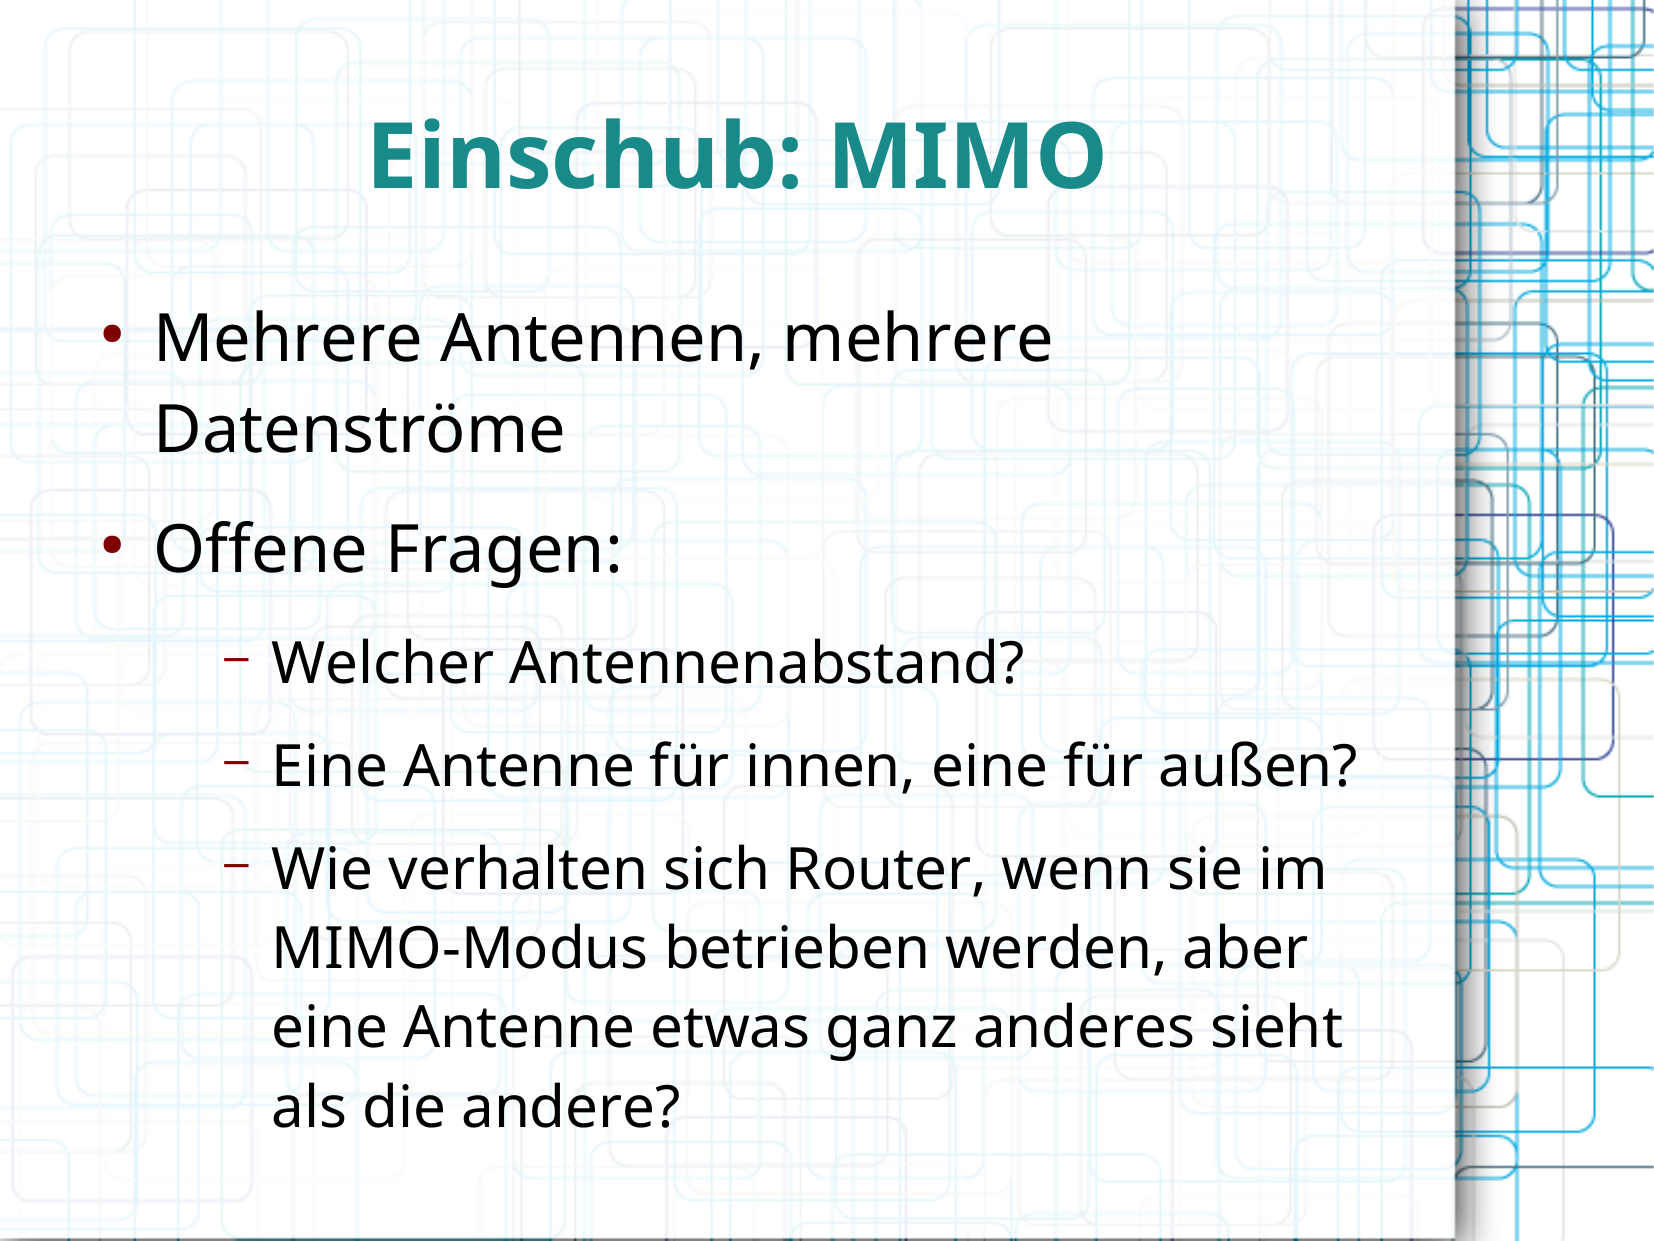

# Einschub: MIMO
Mehrere Antennen, mehrere Datenströme
Offene Fragen:
Welcher Antennenabstand?
Eine Antenne für innen, eine für außen?
Wie verhalten sich Router, wenn sie im MIMO-Modus betrieben werden, aber eine Antenne etwas ganz anderes sieht als die andere?